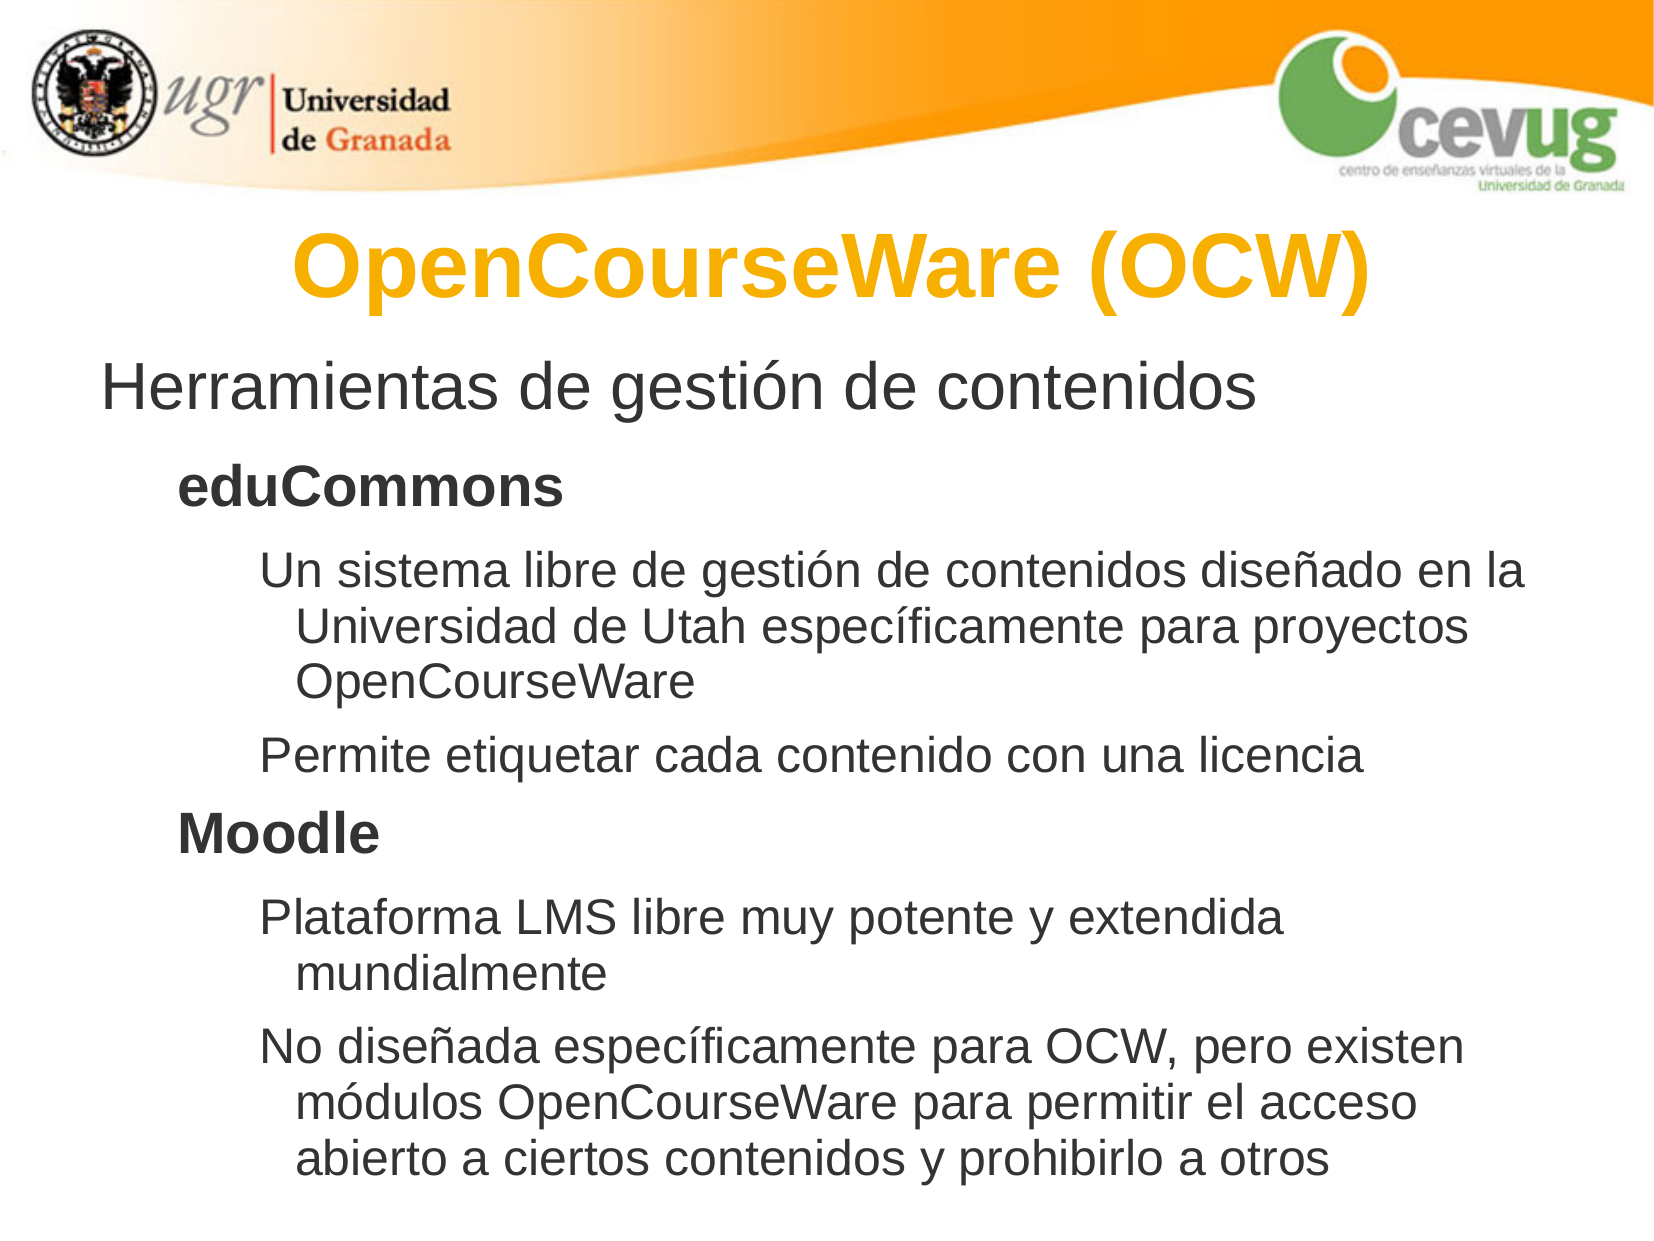

# OpenCourseWare (OCW)
Herramientas de gestión de contenidos
eduCommons
Un sistema libre de gestión de contenidos diseñado en la Universidad de Utah específicamente para proyectos OpenCourseWare
Permite etiquetar cada contenido con una licencia
Moodle
Plataforma LMS libre muy potente y extendida mundialmente
No diseñada específicamente para OCW, pero existen módulos OpenCourseWare para permitir el acceso abierto a ciertos contenidos y prohibirlo a otros